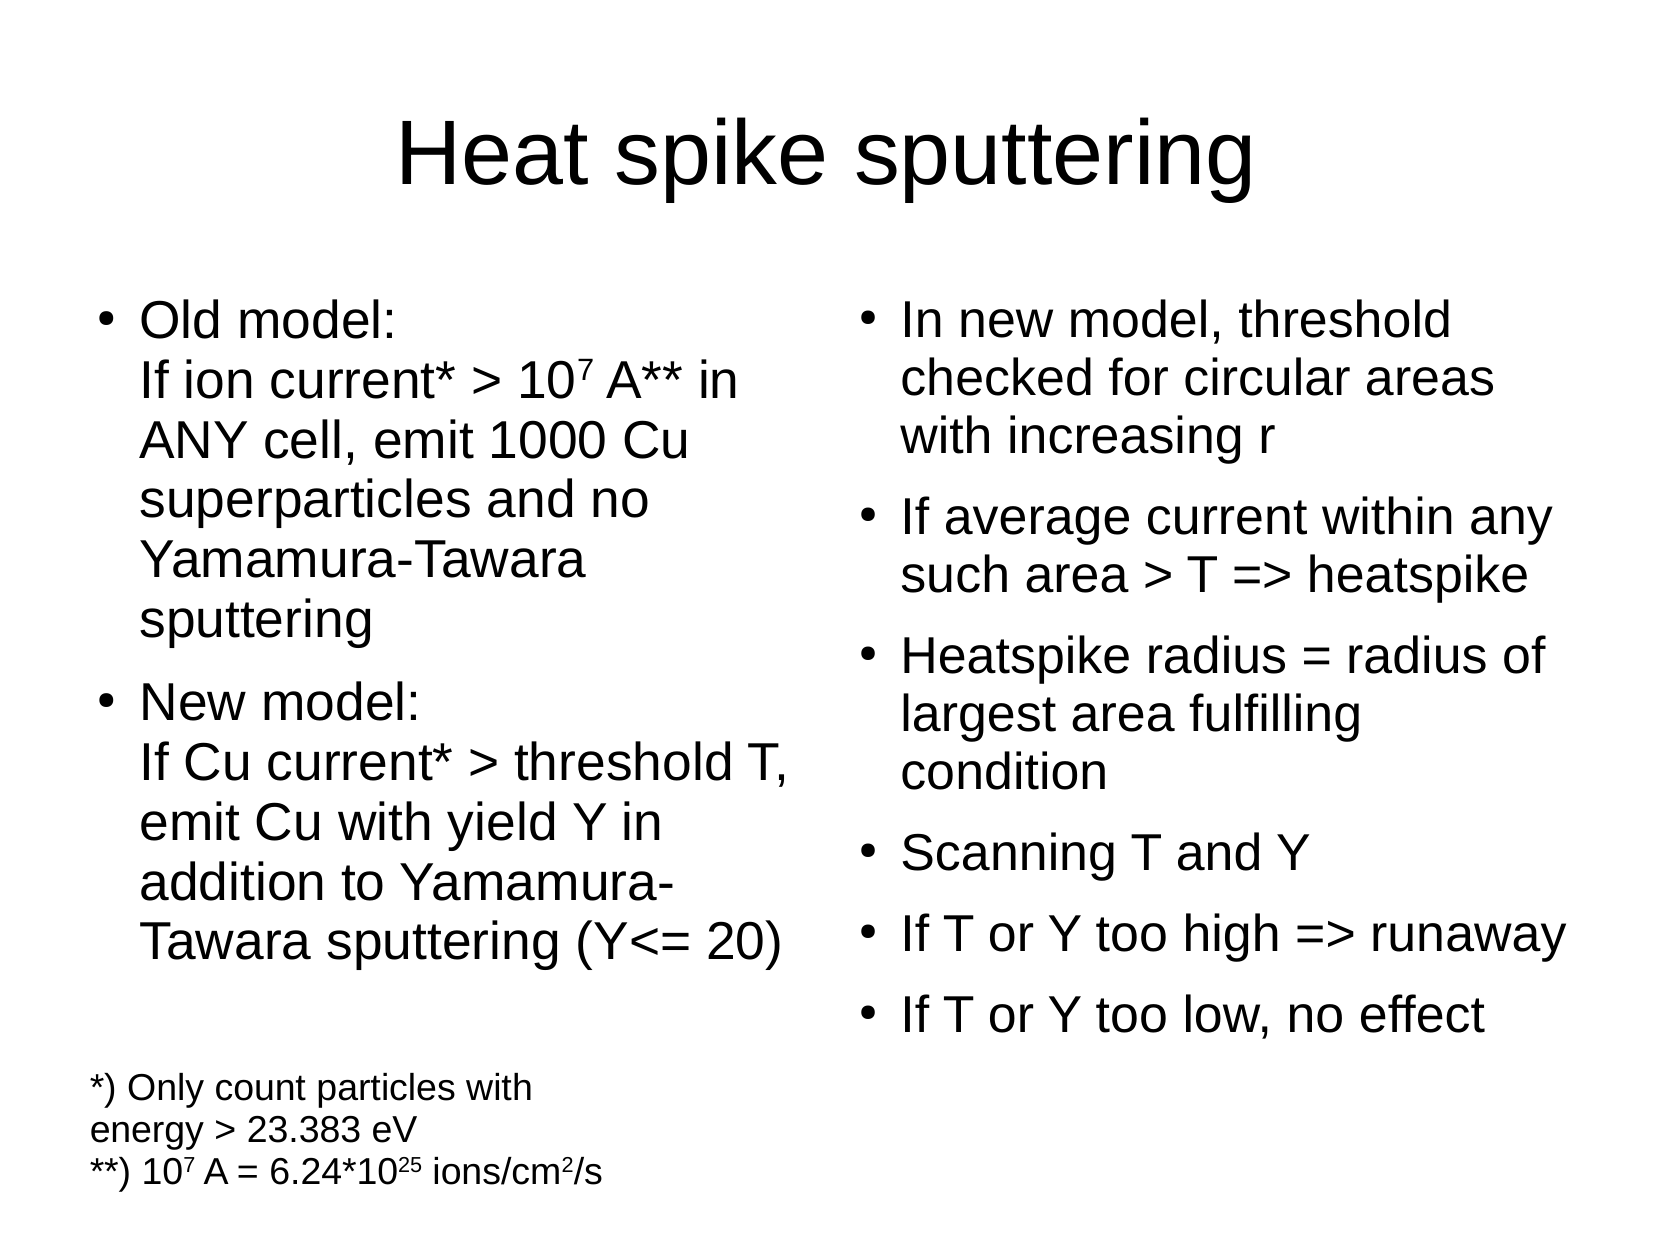

# Heat spike sputtering
Old model:
If ion current* > 107 A** in ANY cell, emit 1000 Cu superparticles and no Yamamura-Tawara sputtering
New model:
If Cu current* > threshold T,
emit Cu with yield Y in addition to Yamamura-Tawara sputtering (Y<= 20)
In new model, threshold checked for circular areas with increasing r
If average current within any such area > T => heatspike
Heatspike radius = radius of largest area fulfilling condition
Scanning T and Y
If T or Y too high => runaway
If T or Y too low, no effect
*) Only count particles with energy > 23.383 eV
**) 107 A = 6.24*1025 ions/cm2/s